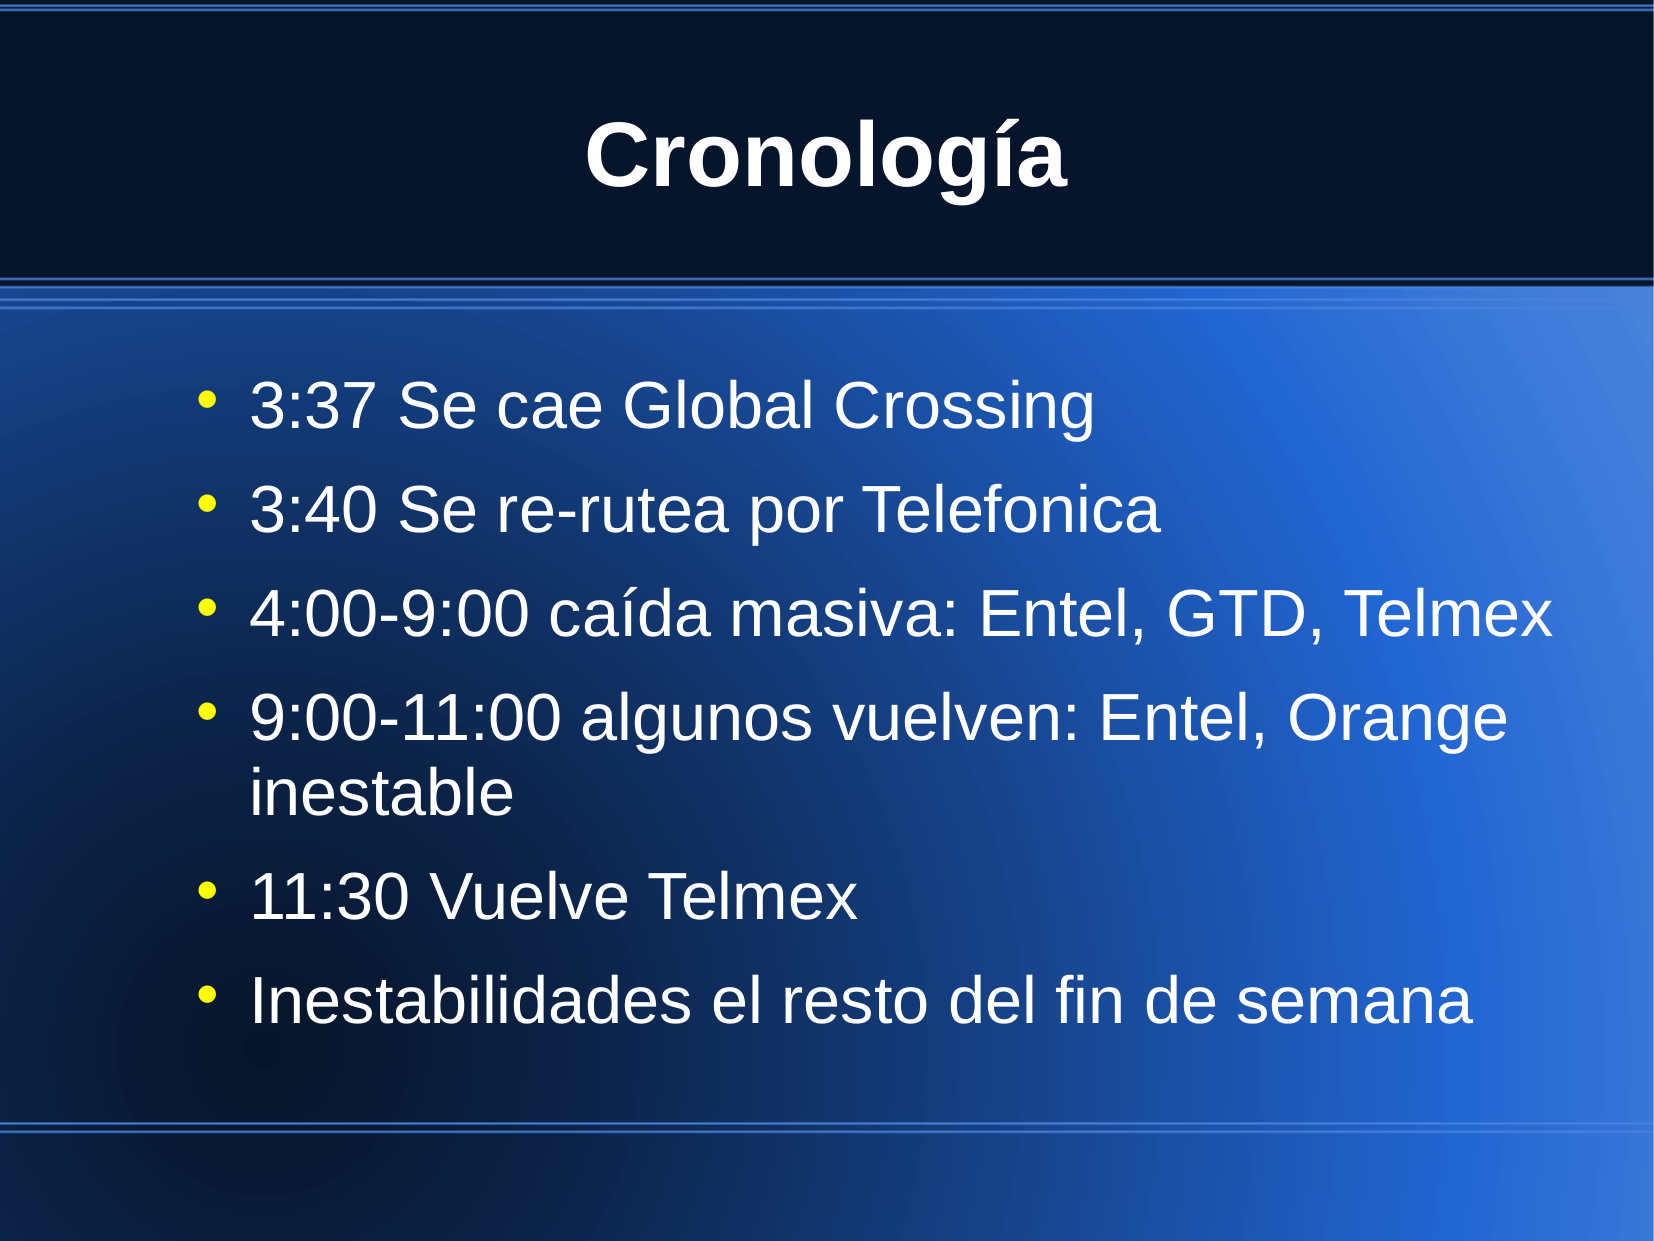

# Cronología
3:37 Se cae Global Crossing
3:40 Se re-rutea por Telefonica
4:00-9:00 caída masiva: Entel, GTD, Telmex
9:00-11:00 algunos vuelven: Entel, Orange inestable
11:30 Vuelve Telmex
Inestabilidades el resto del fin de semana